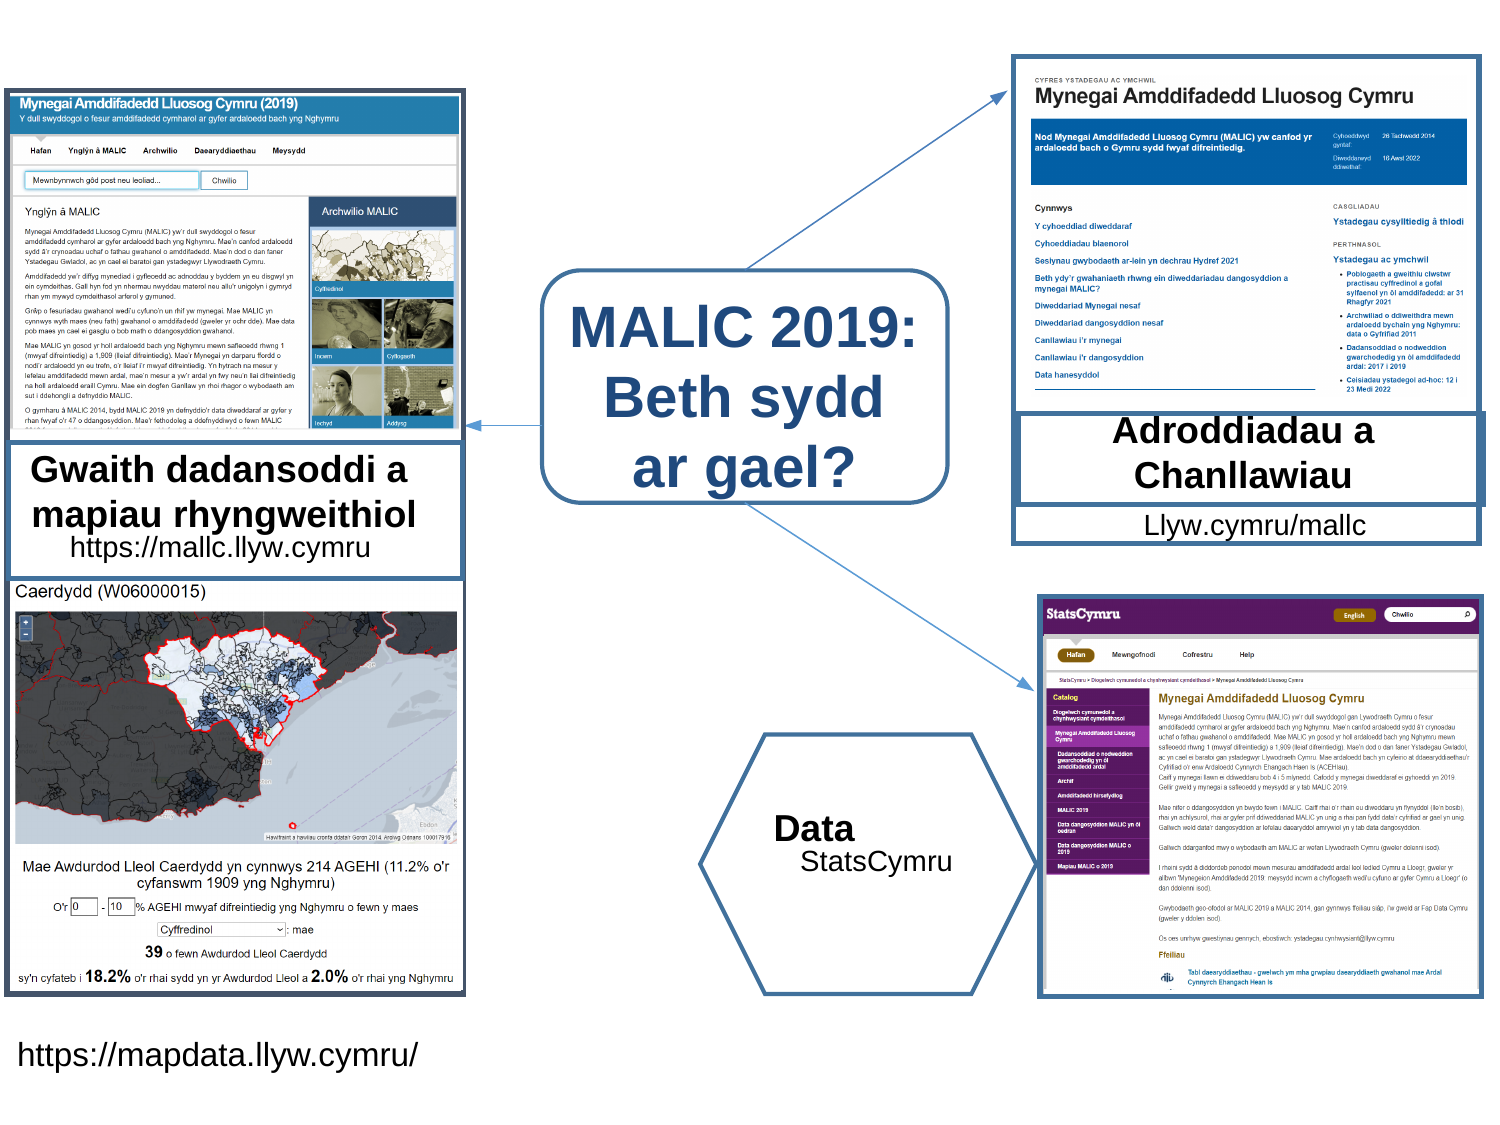

MALlC 2019: Beth sydd ar gael?
Adroddiadau a Chanllawiau
Gwaith dadansoddi a
mapiau rhyngweithiol
Llyw.cymru/mallc
https://mallc.llyw.cymru
Data
StatsCymru
https://mapdata.llyw.cymru/